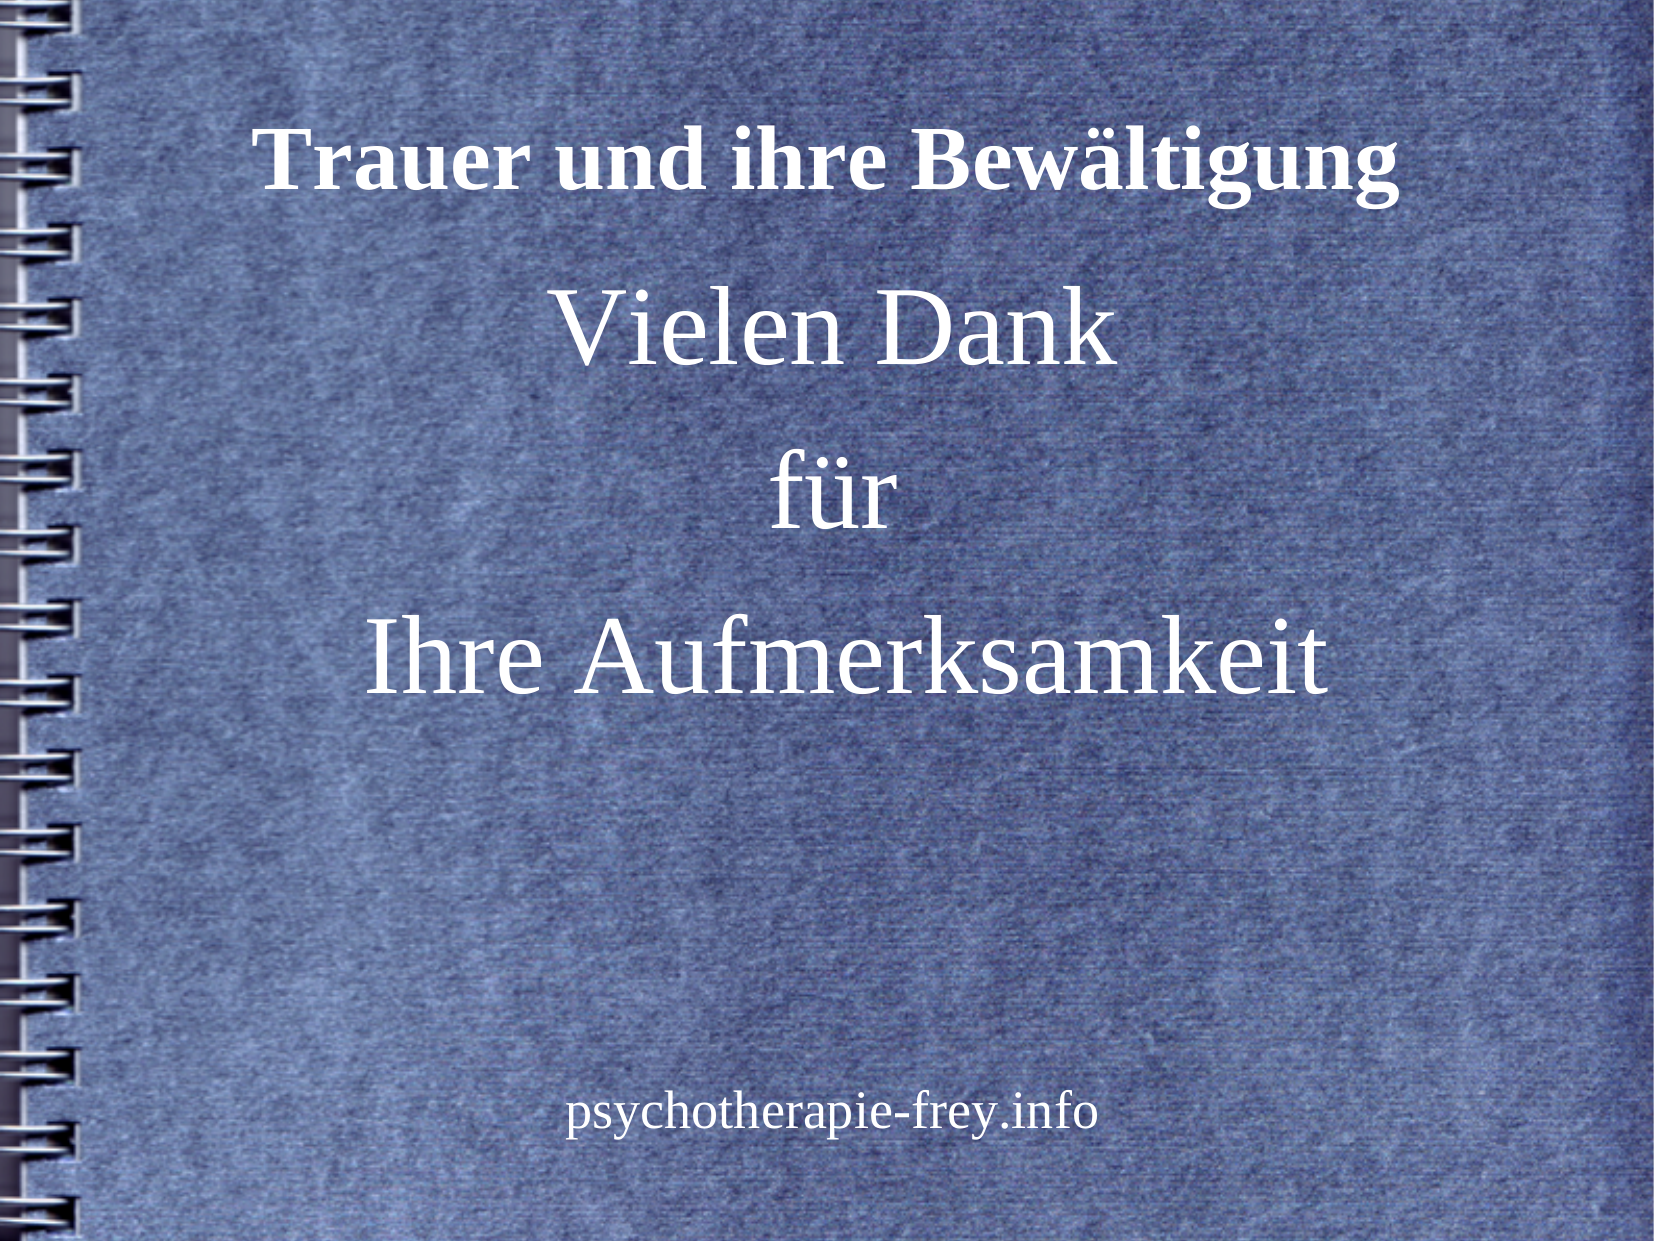

# Trauer und ihre Bewältigung
Vielen Dank
für
 Ihre Aufmerksamkeit
psychotherapie-frey.info